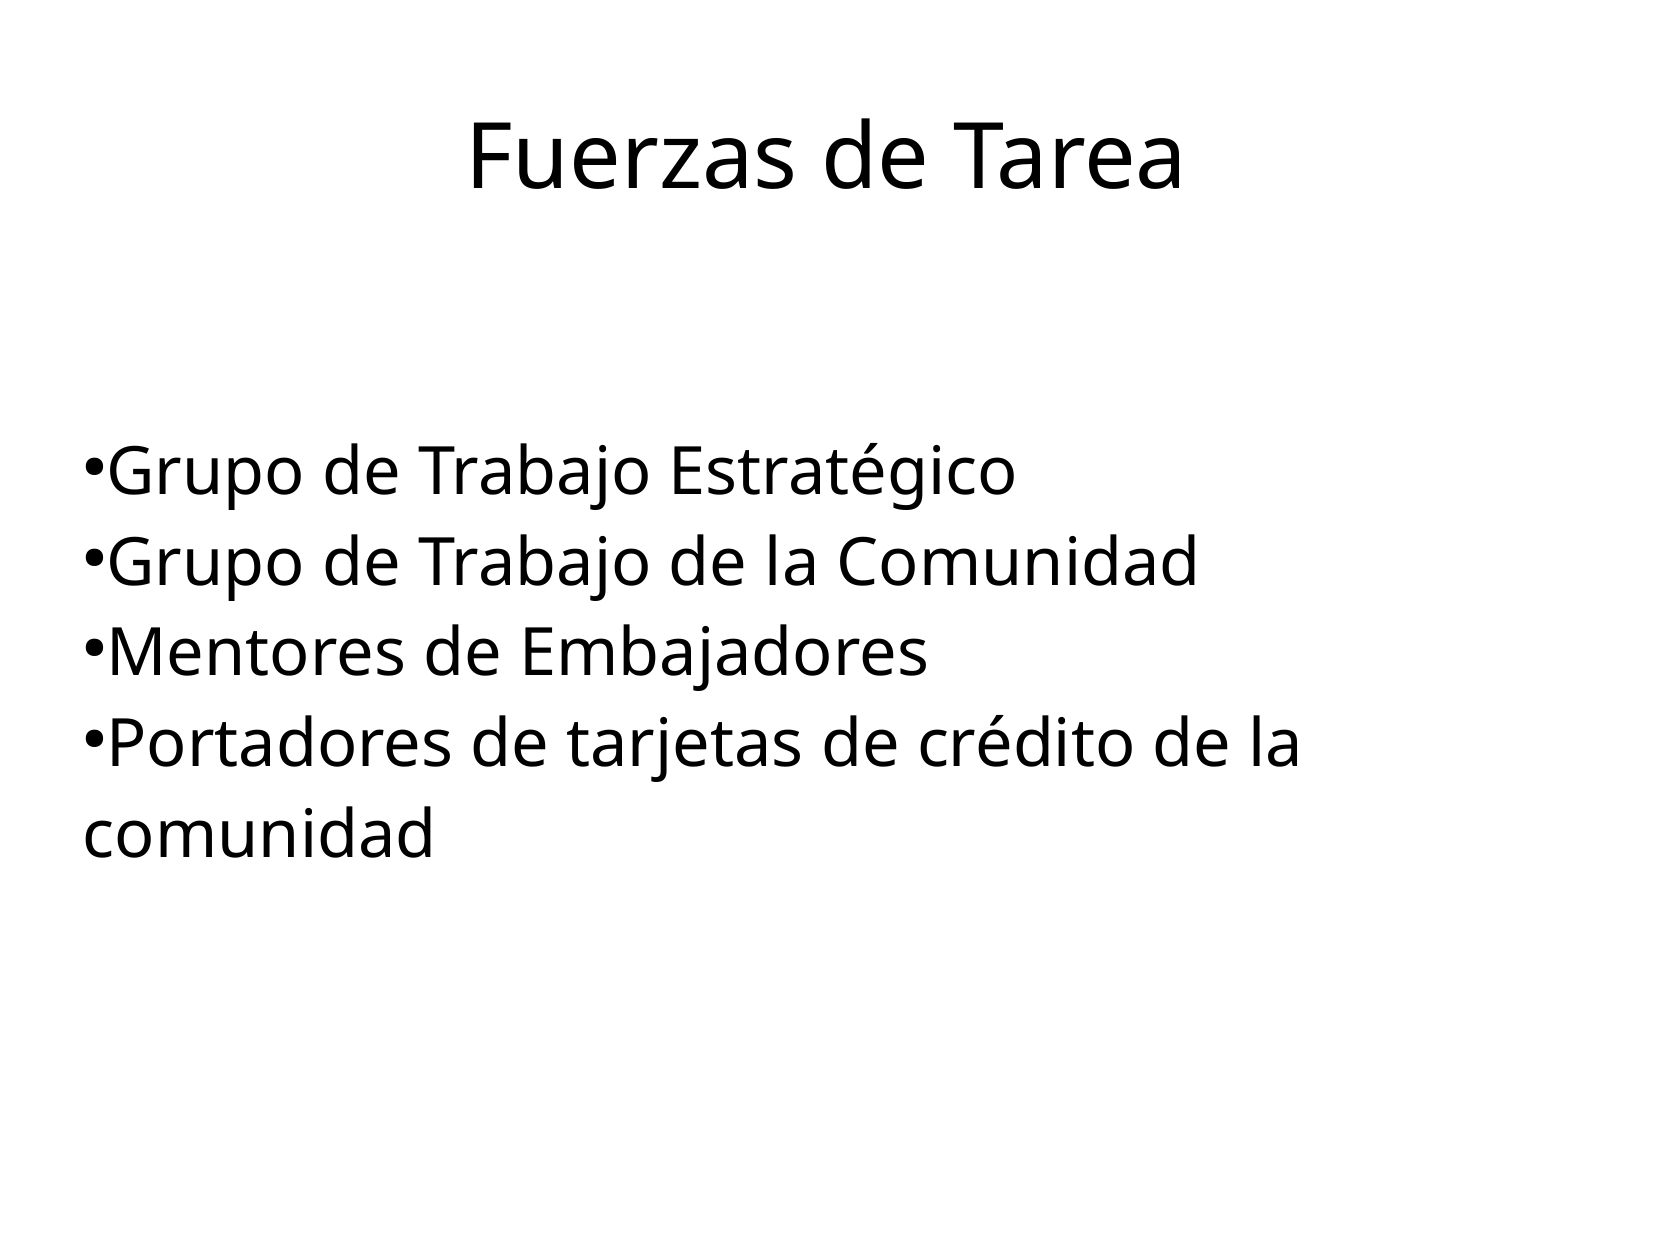

# Fuerzas de Tarea
Grupo de Trabajo Estratégico
Grupo de Trabajo de la Comunidad
Mentores de Embajadores
Portadores de tarjetas de crédito de la comunidad